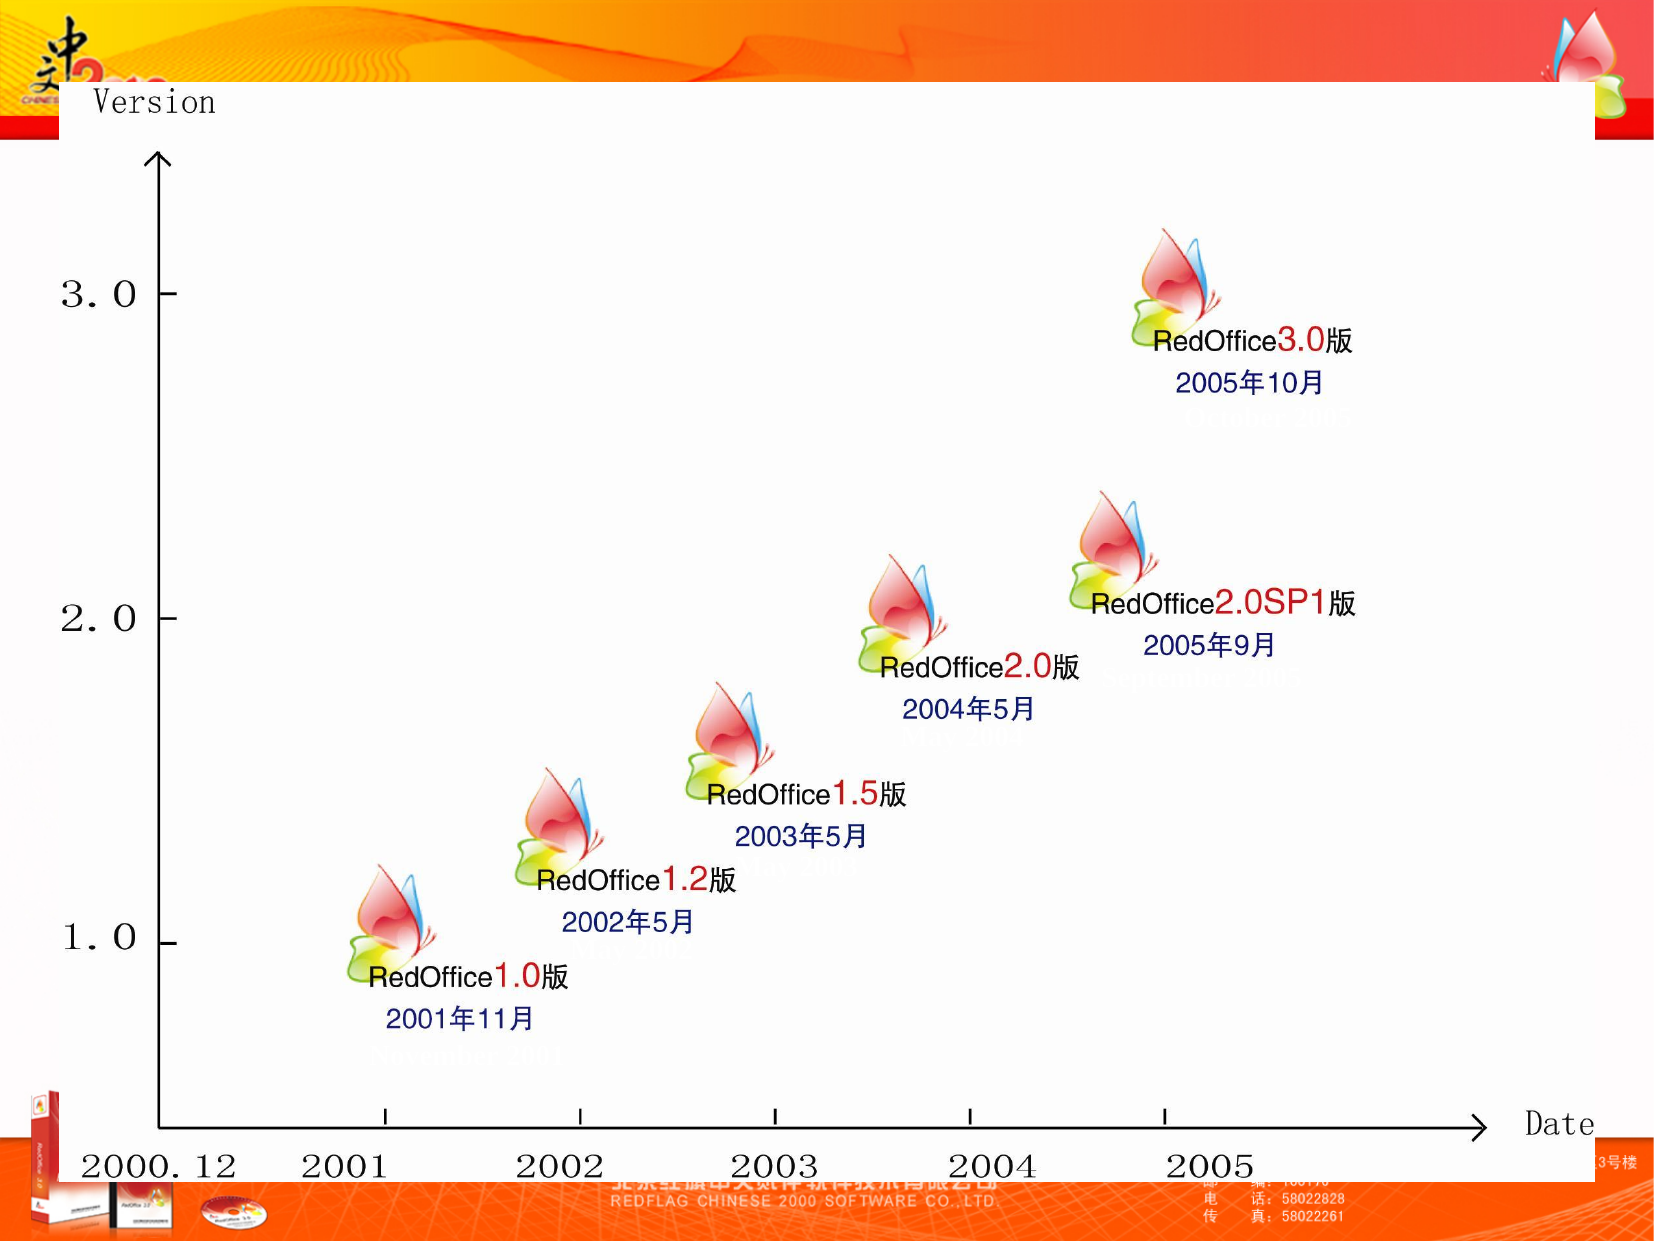

#
October 2005
September 2005
May 2004
May 2003
May 2002
November 2001